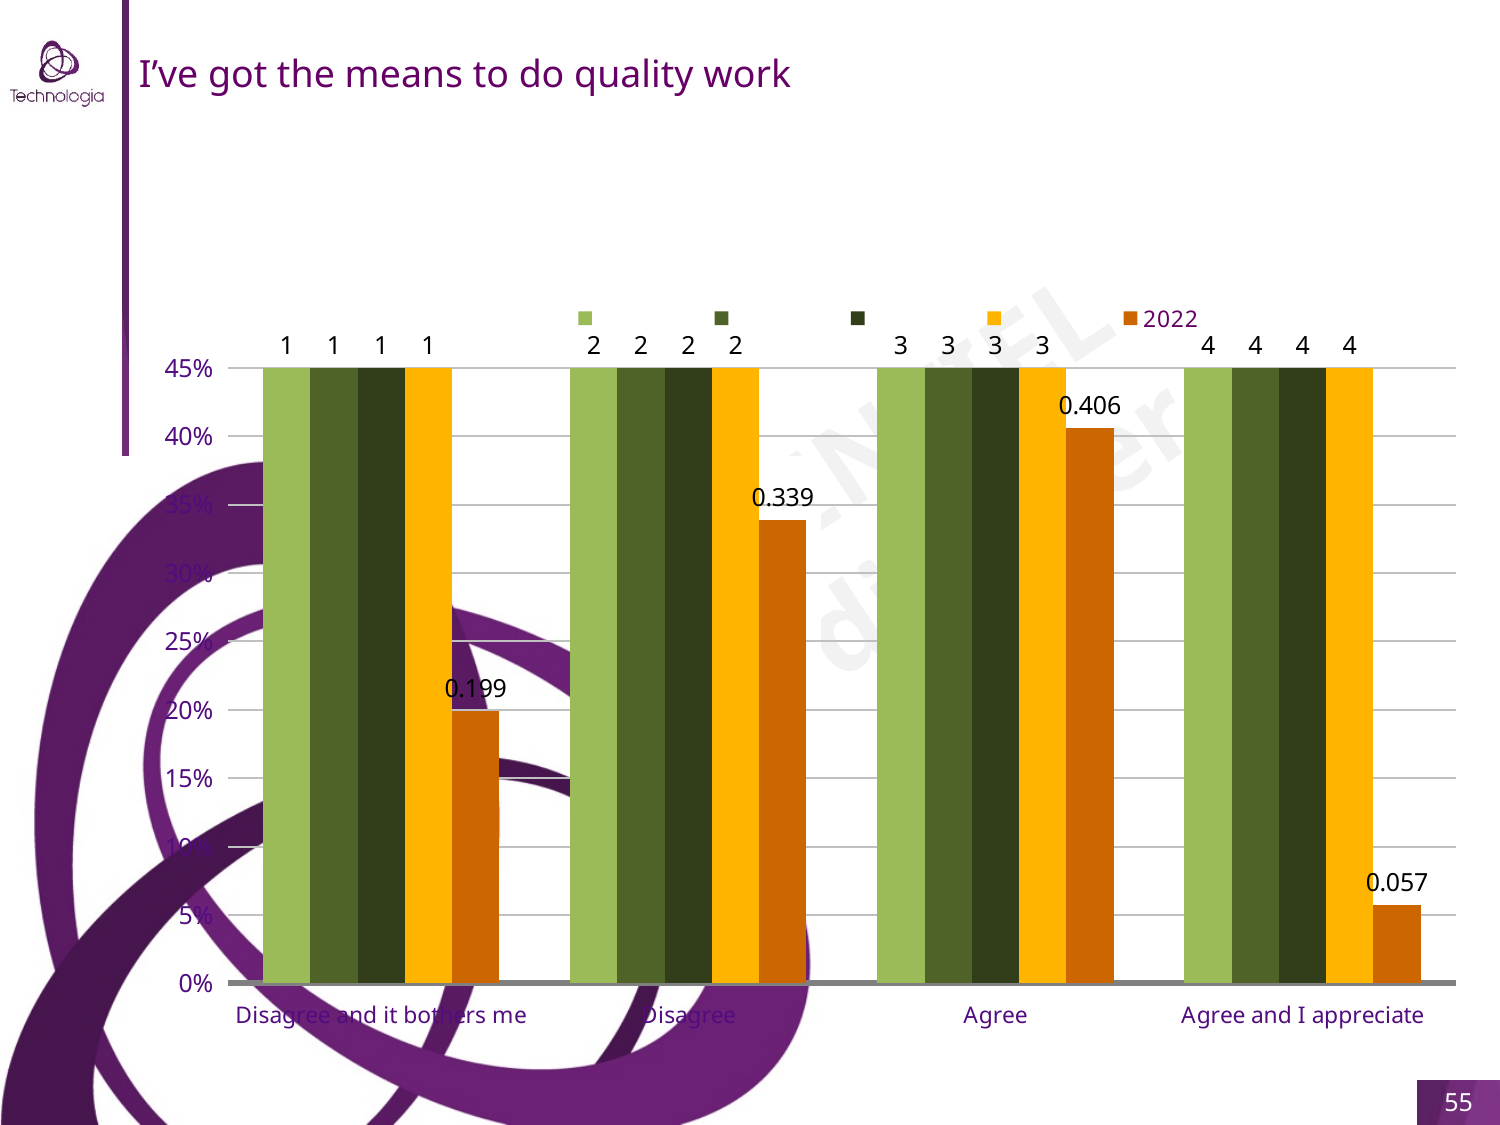

# I’ve got the means to do quality work
[unsupported chart]